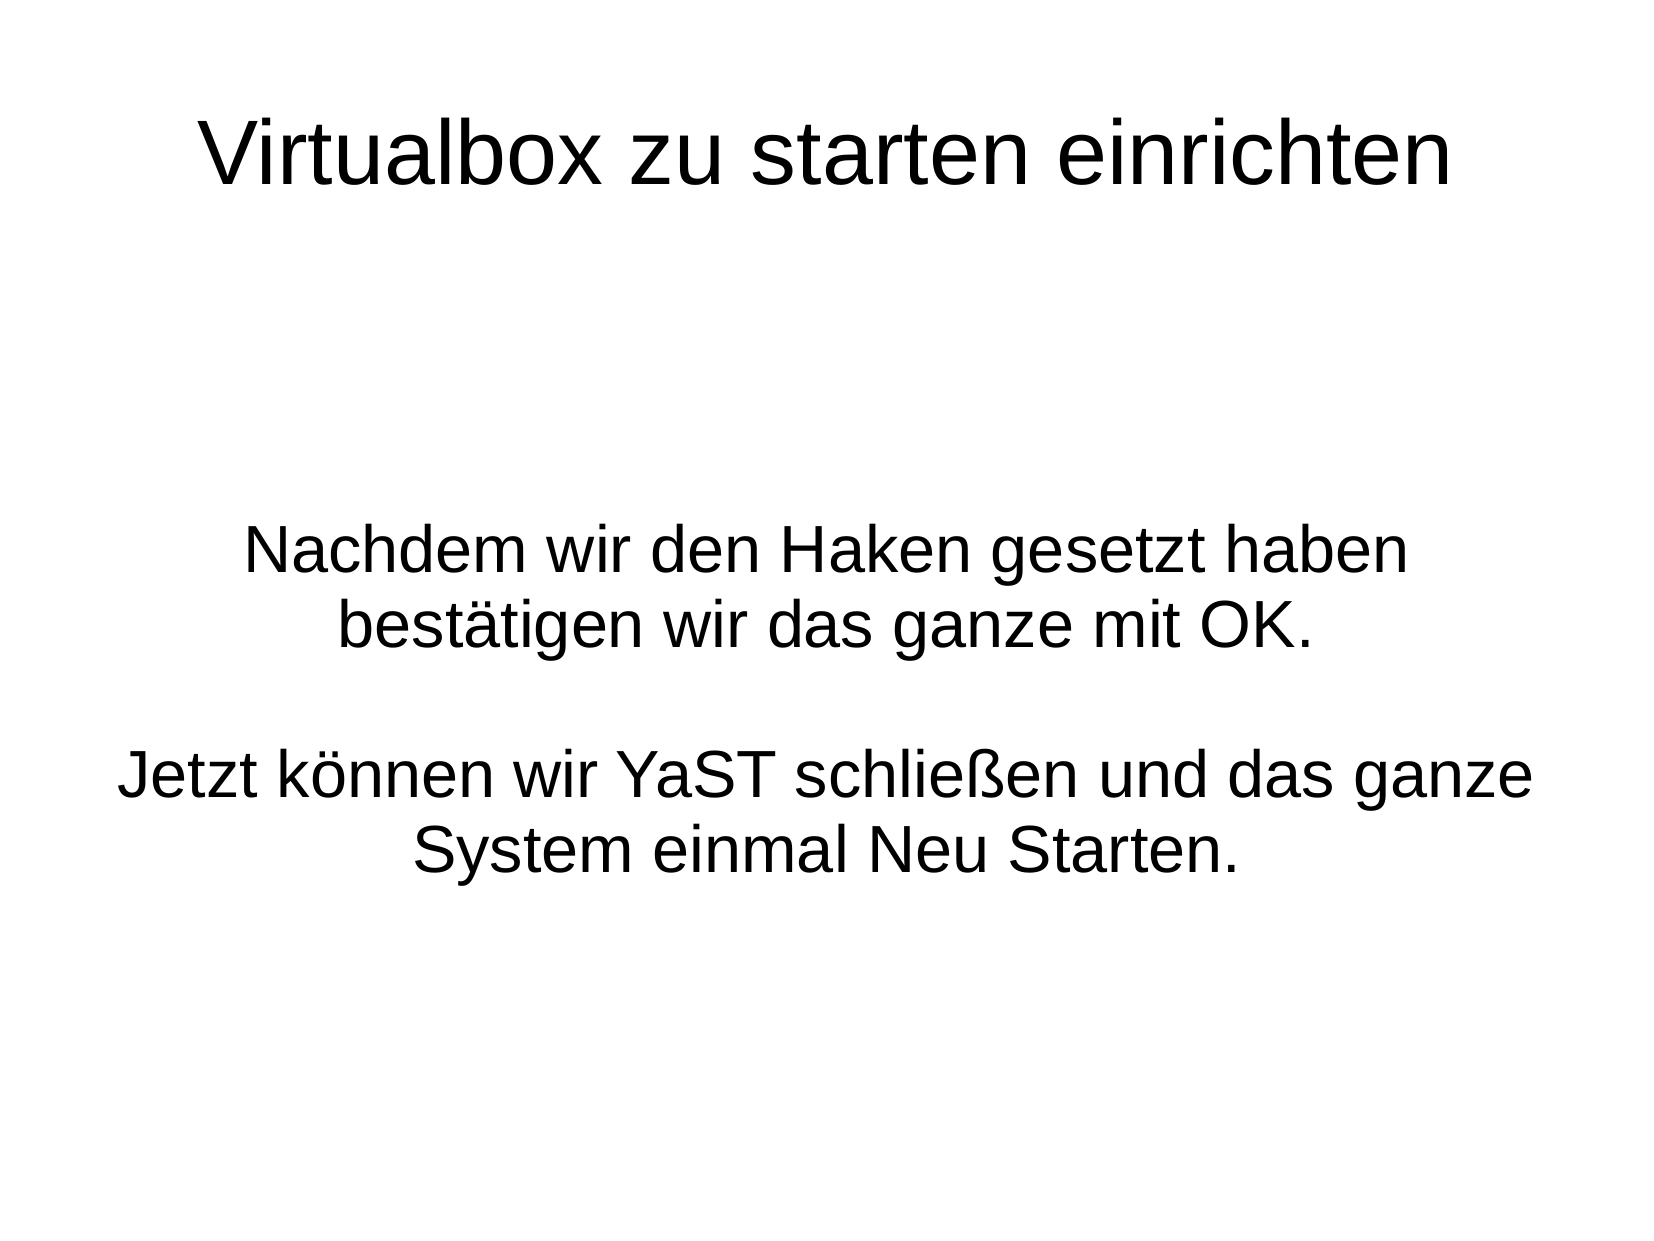

# Virtualbox zu starten einrichten
Nachdem wir den Haken gesetzt haben bestätigen wir das ganze mit OK.
Jetzt können wir YaST schließen und das ganze System einmal Neu Starten.